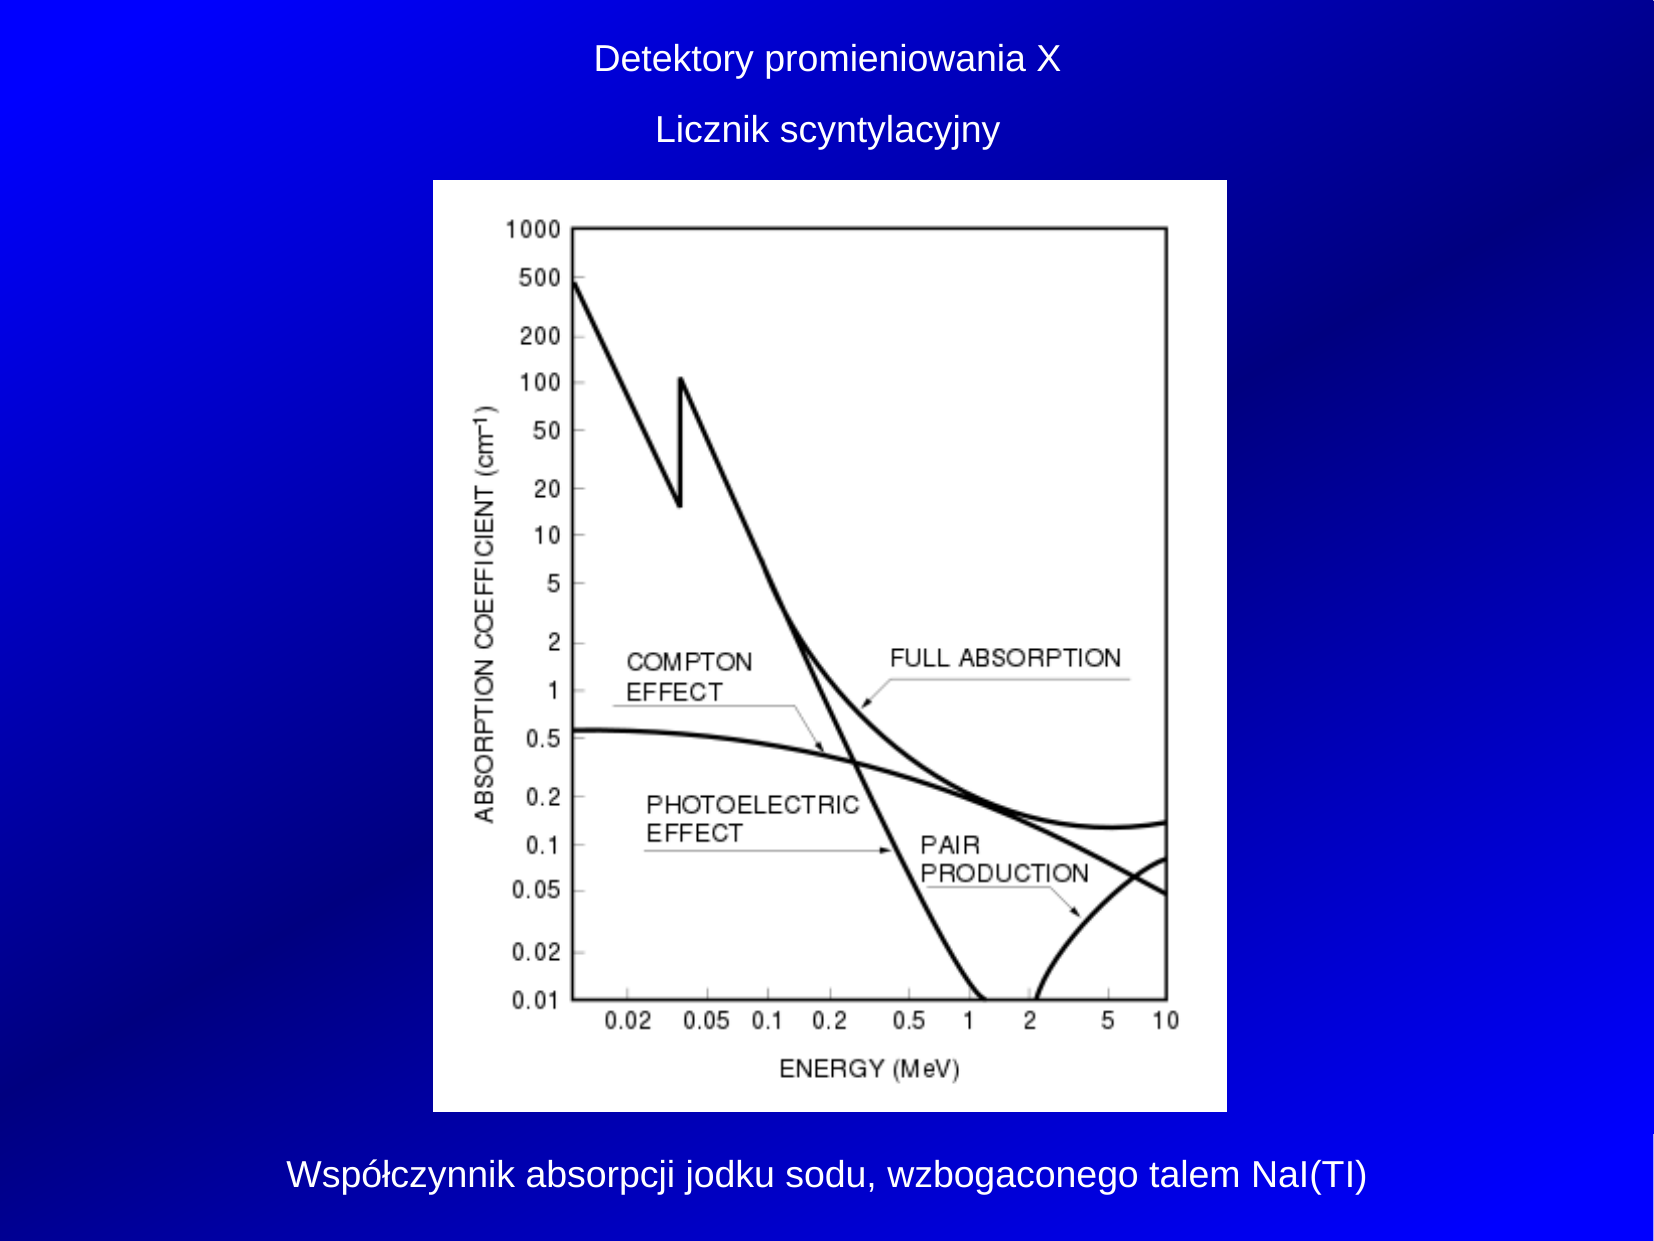

Detektory promieniowania X
Licznik scyntylacyjny
Współczynnik absorpcji jodku sodu, wzbogaconego talem NaI(TI)